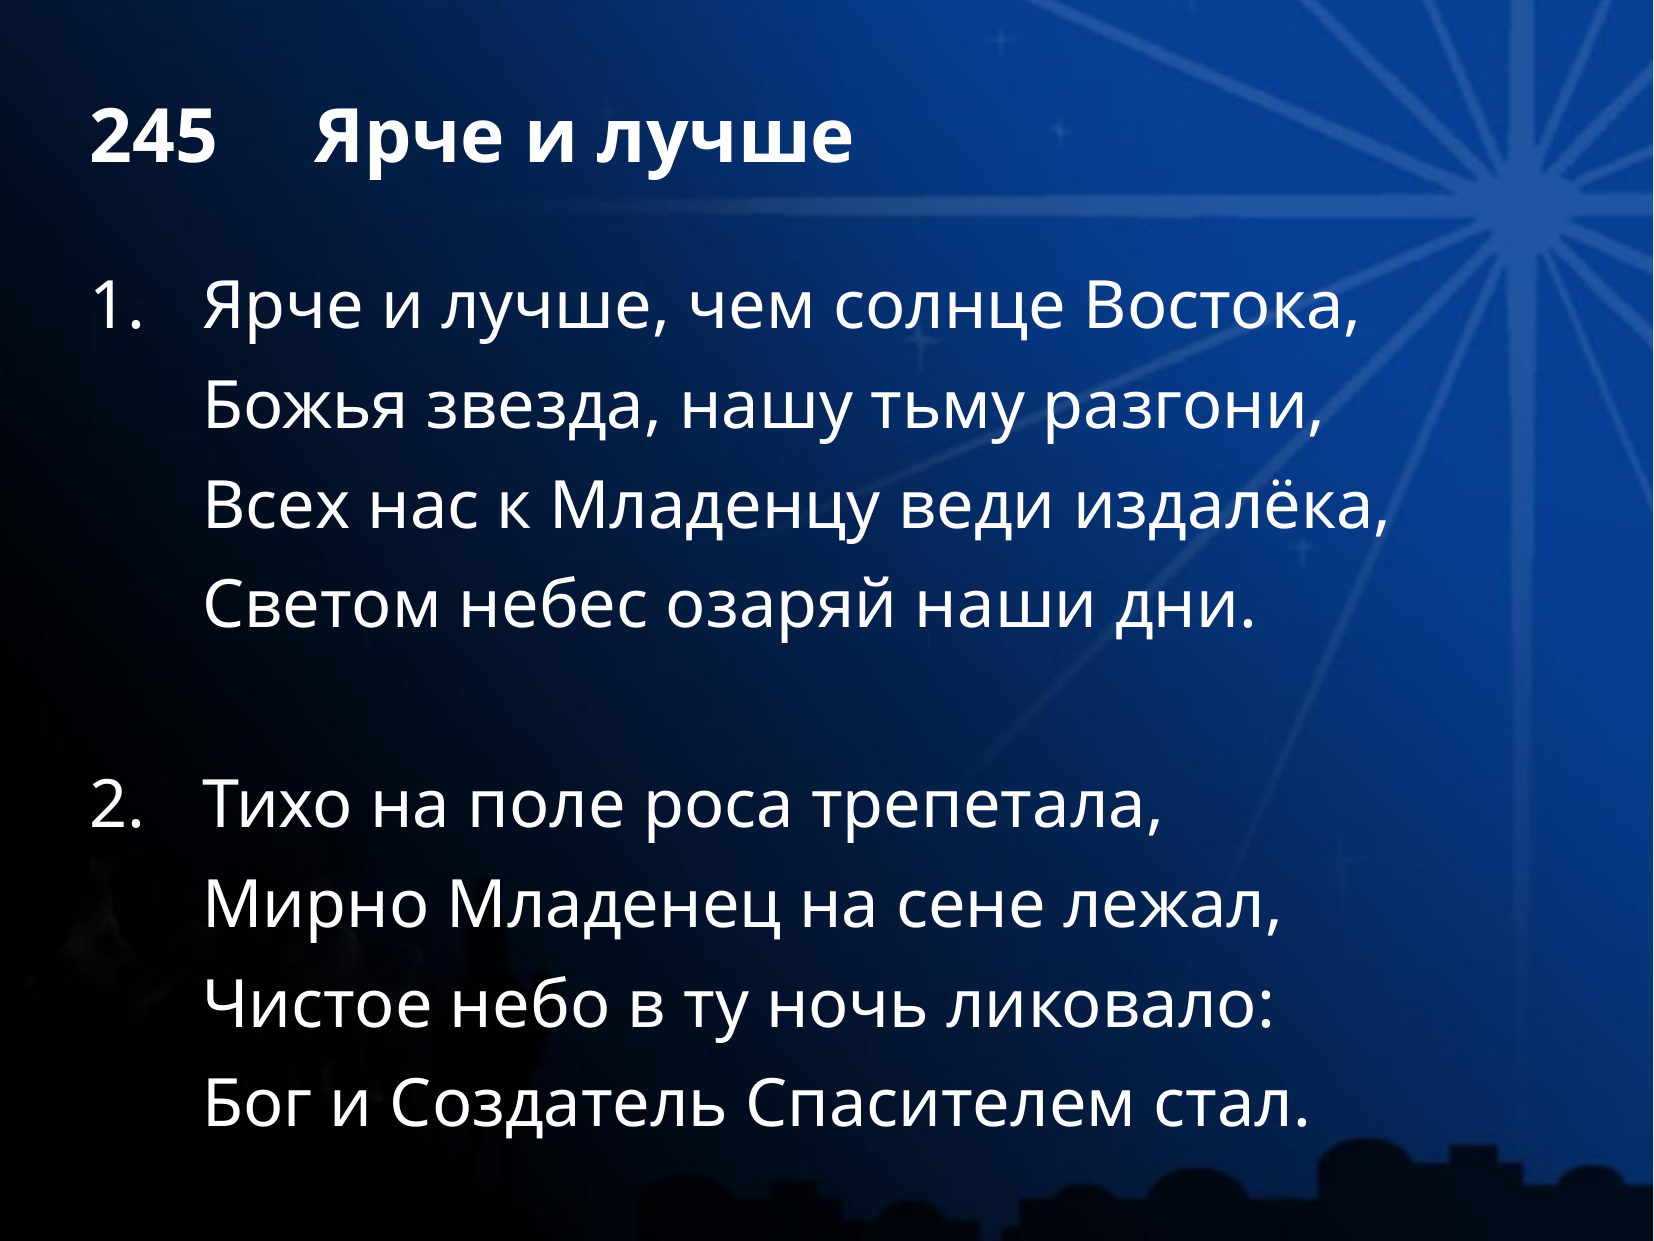

245	Ярче и лучше
1.	Ярче и лучше, чем солнце Востока,
	Божья звезда, нашу тьму разгони,
	Всех нас к Младенцу веди издалёка,
	Светом небес озаряй наши дни.
2.	Тихо на поле роса трепетала,
	Мирно Младенец на сене лежал,
	Чистое небо в ту ночь ликовало:
	Бог и Создатель Спасителем стал.